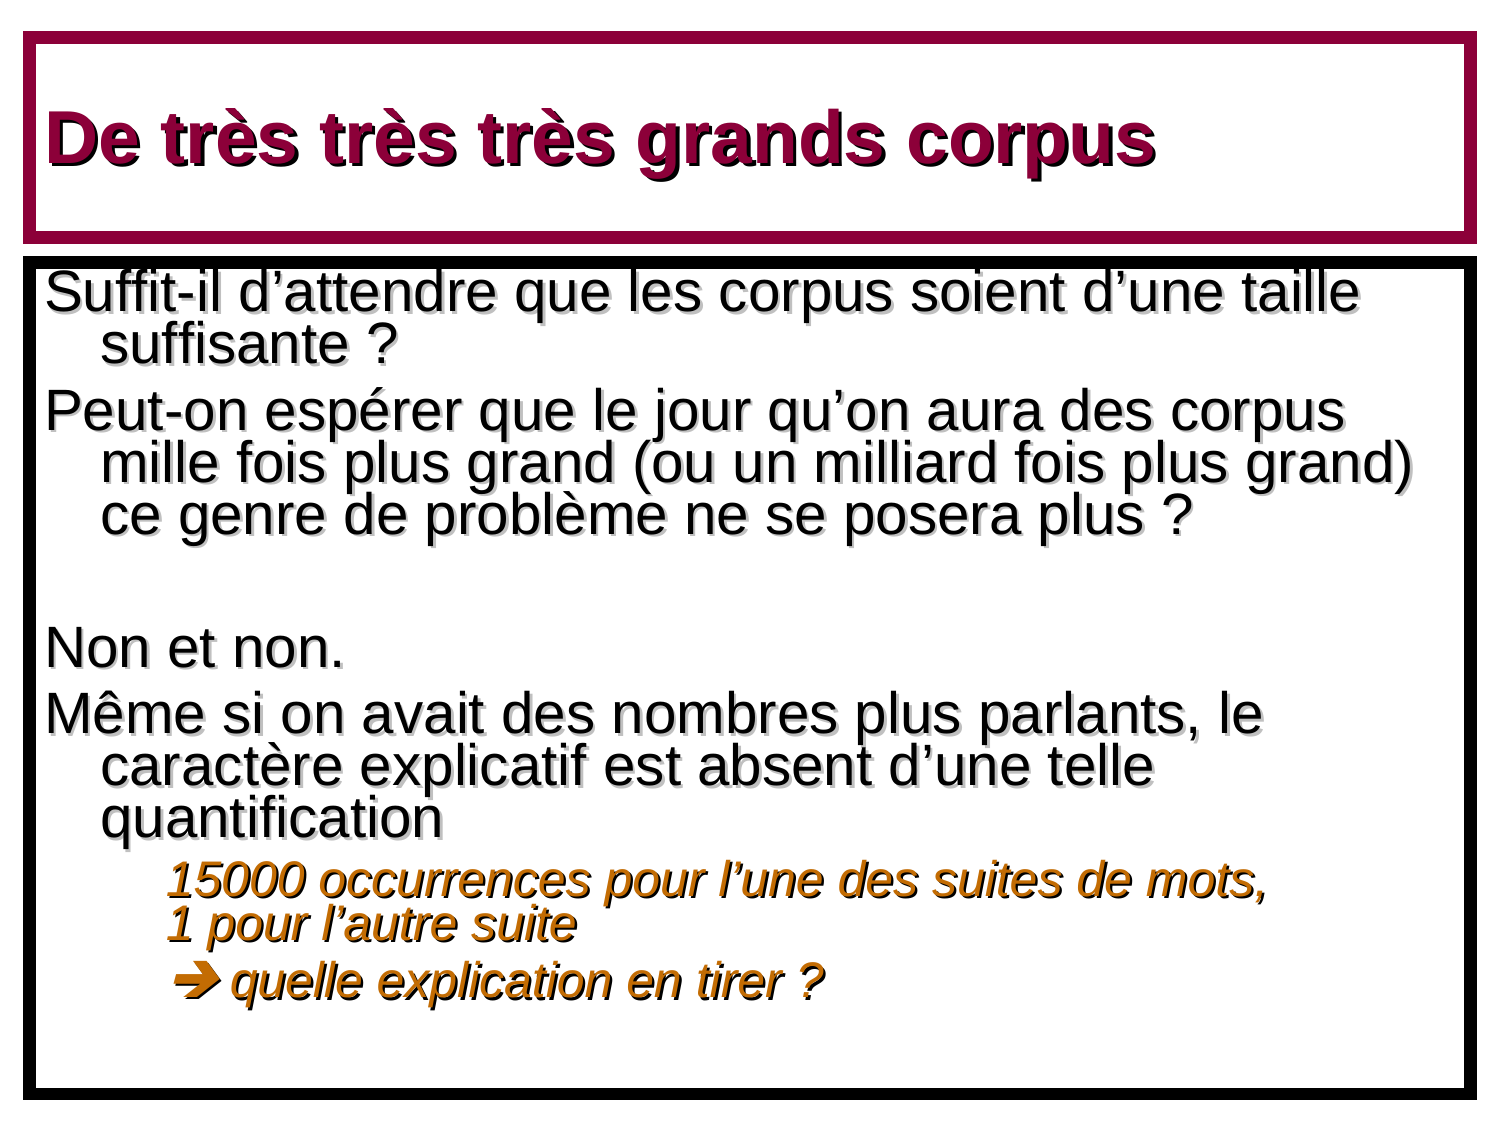

# De très très très grands corpus
Suffit-il d’attendre que les corpus soient d’une taille suffisante ?
Peut-on espérer que le jour qu’on aura des corpus mille fois plus grand (ou un milliard fois plus grand) ce genre de problème ne se posera plus ?
Non et non.
Même si on avait des nombres plus parlants, le caractère explicatif est absent d’une telle quantification
	15000 occurrences pour l’une des suites de mots,
1 pour l’autre suite
	 quelle explication en tirer ?